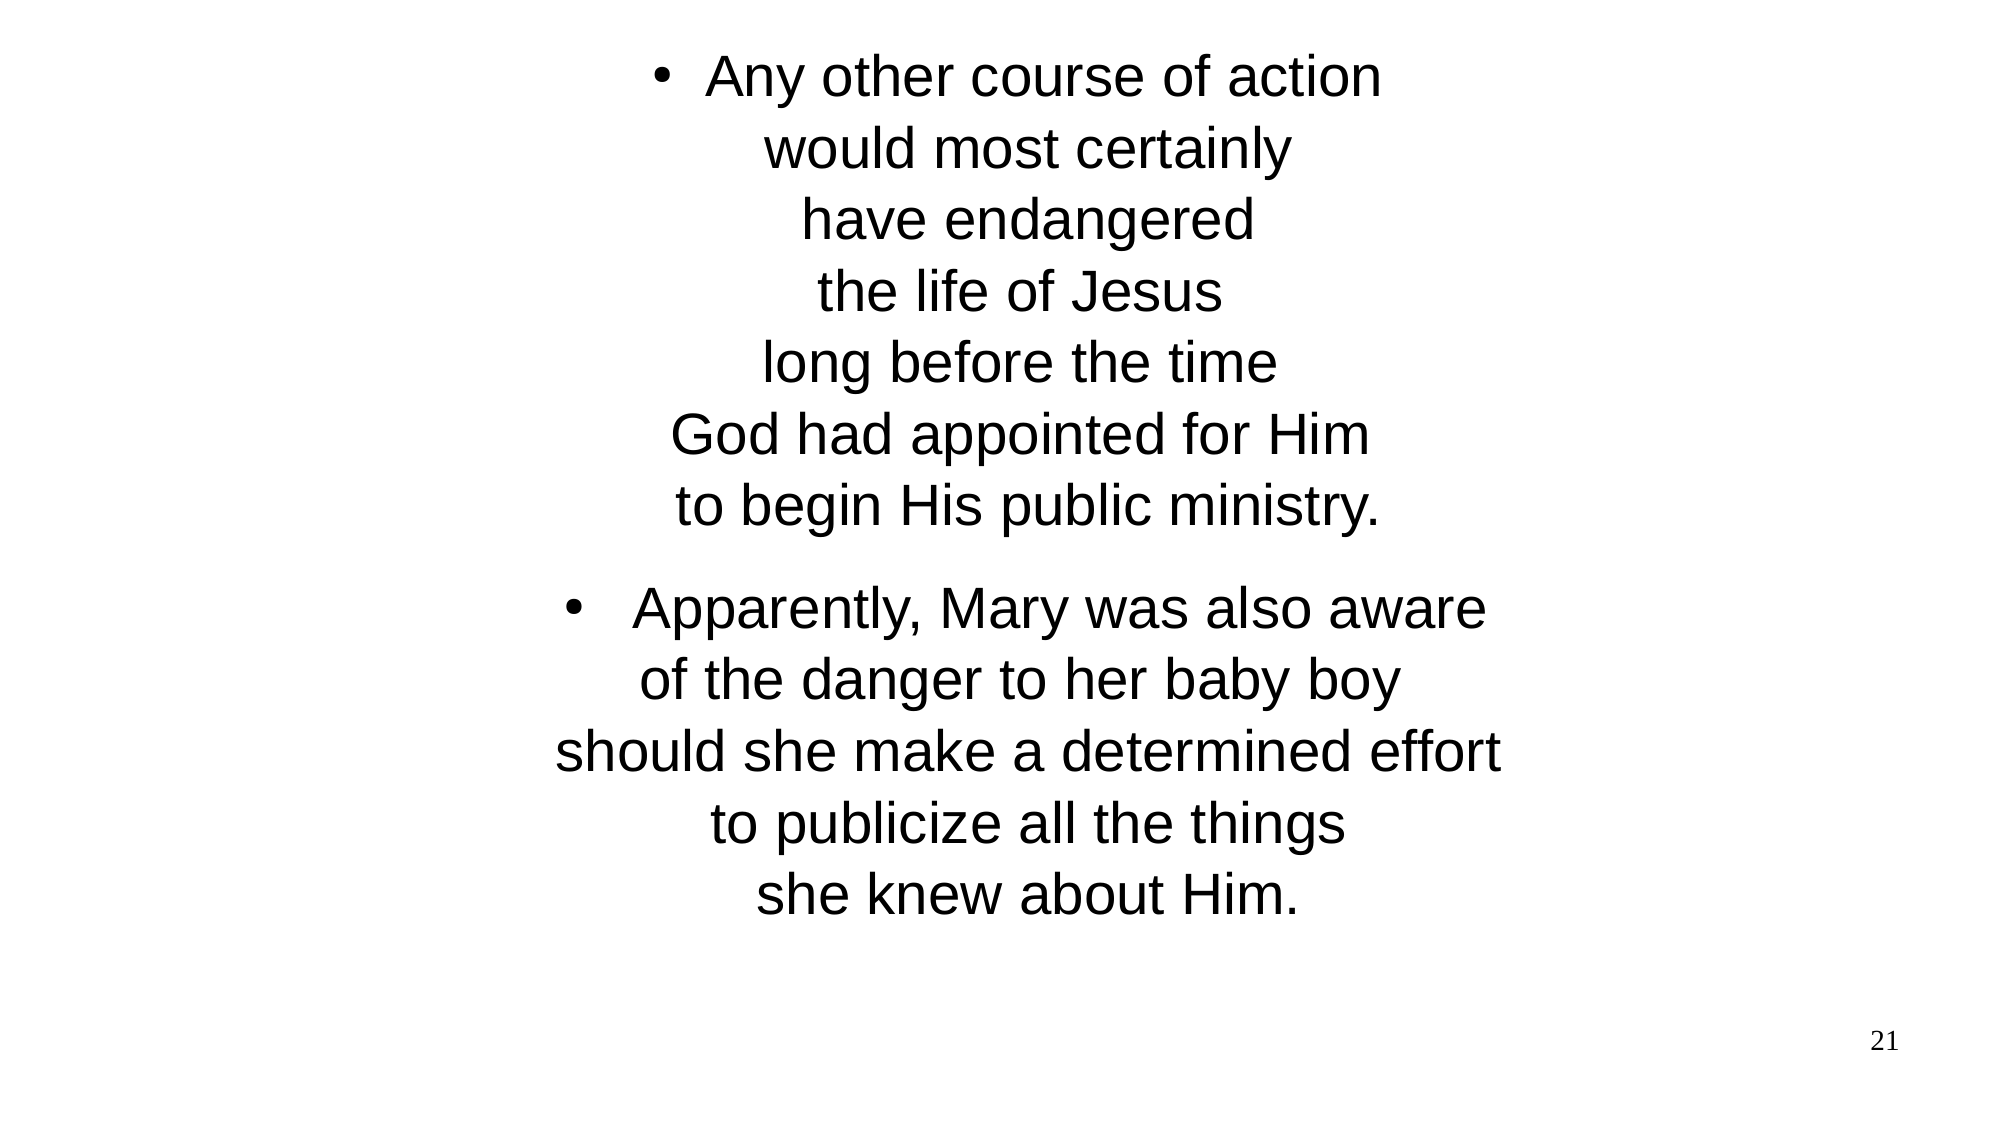

# Any other course of action would most certainly have endangered the life of Jesus long before the time God had appointed for Him to begin His public ministry.
 Apparently, Mary was also aware
of the danger to her baby boy
should she make a determined effort
 to publicize all the things
she knew about Him.
21